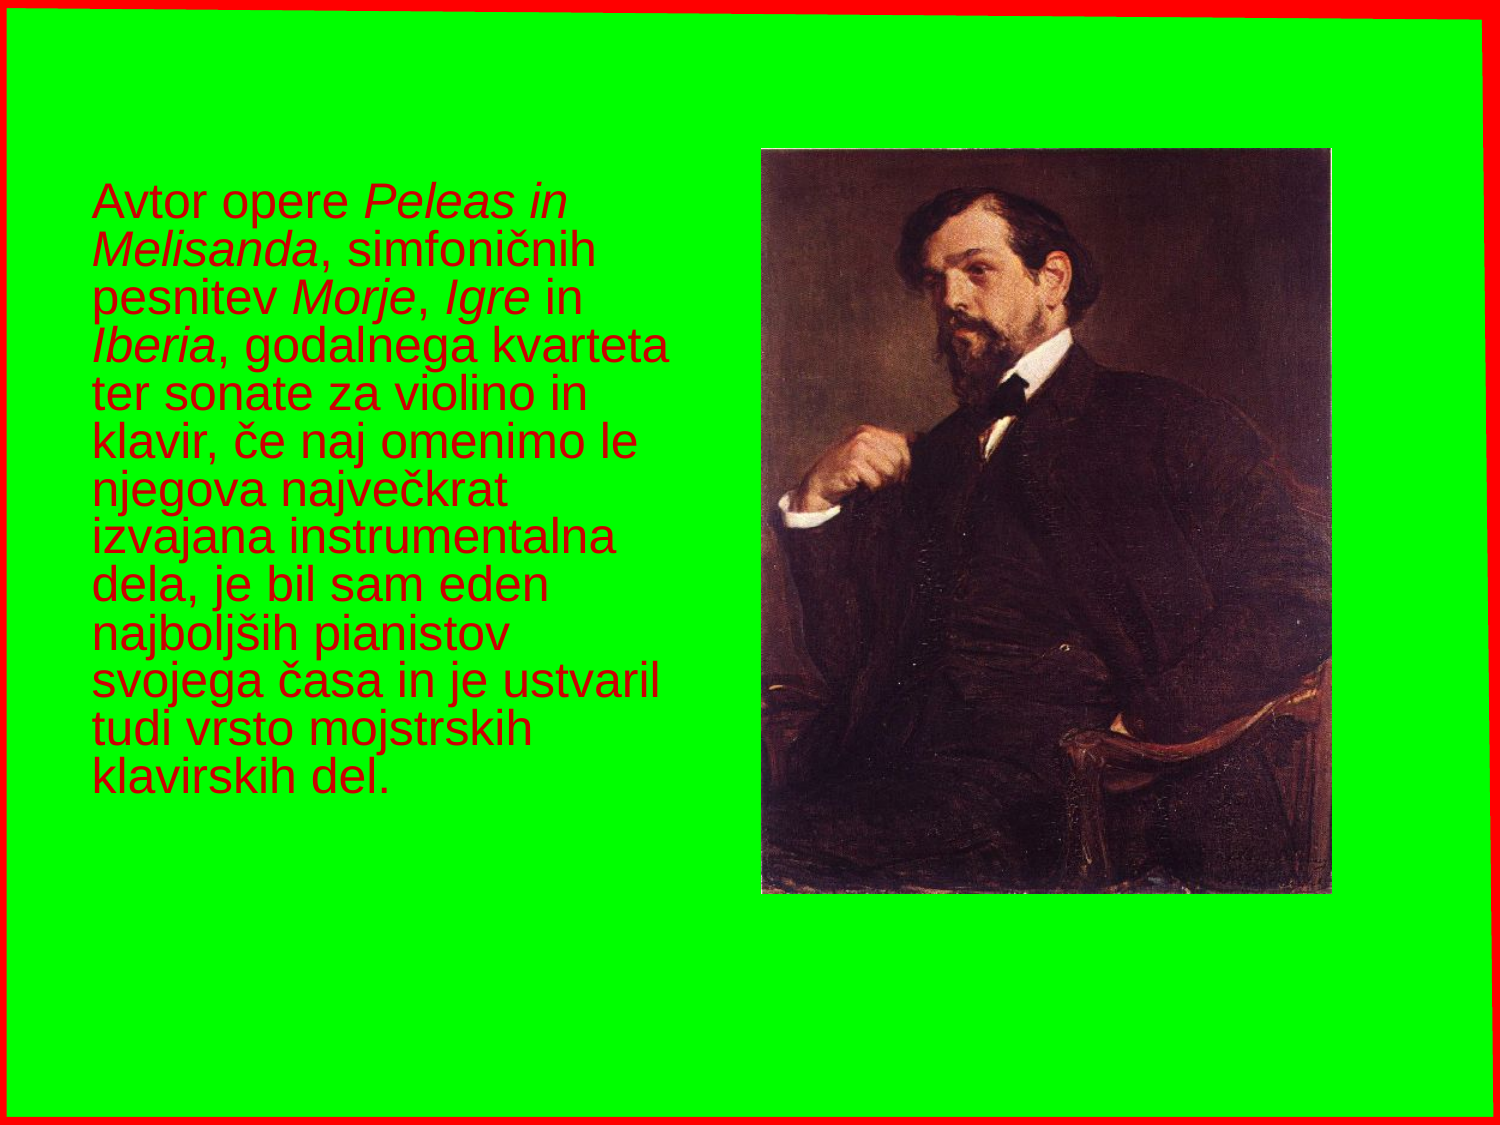

Avtor opere Peleas in Melisanda, simfoničnih pesnitev Morje, Igre in Iberia, godalnega kvarteta ter sonate za violino in klavir, če naj omenimo le njegova največkrat izvajana instrumentalna dela, je bil sam eden najboljših pianistov svojega časa in je ustvaril tudi vrsto mojstrskih klavirskih del.